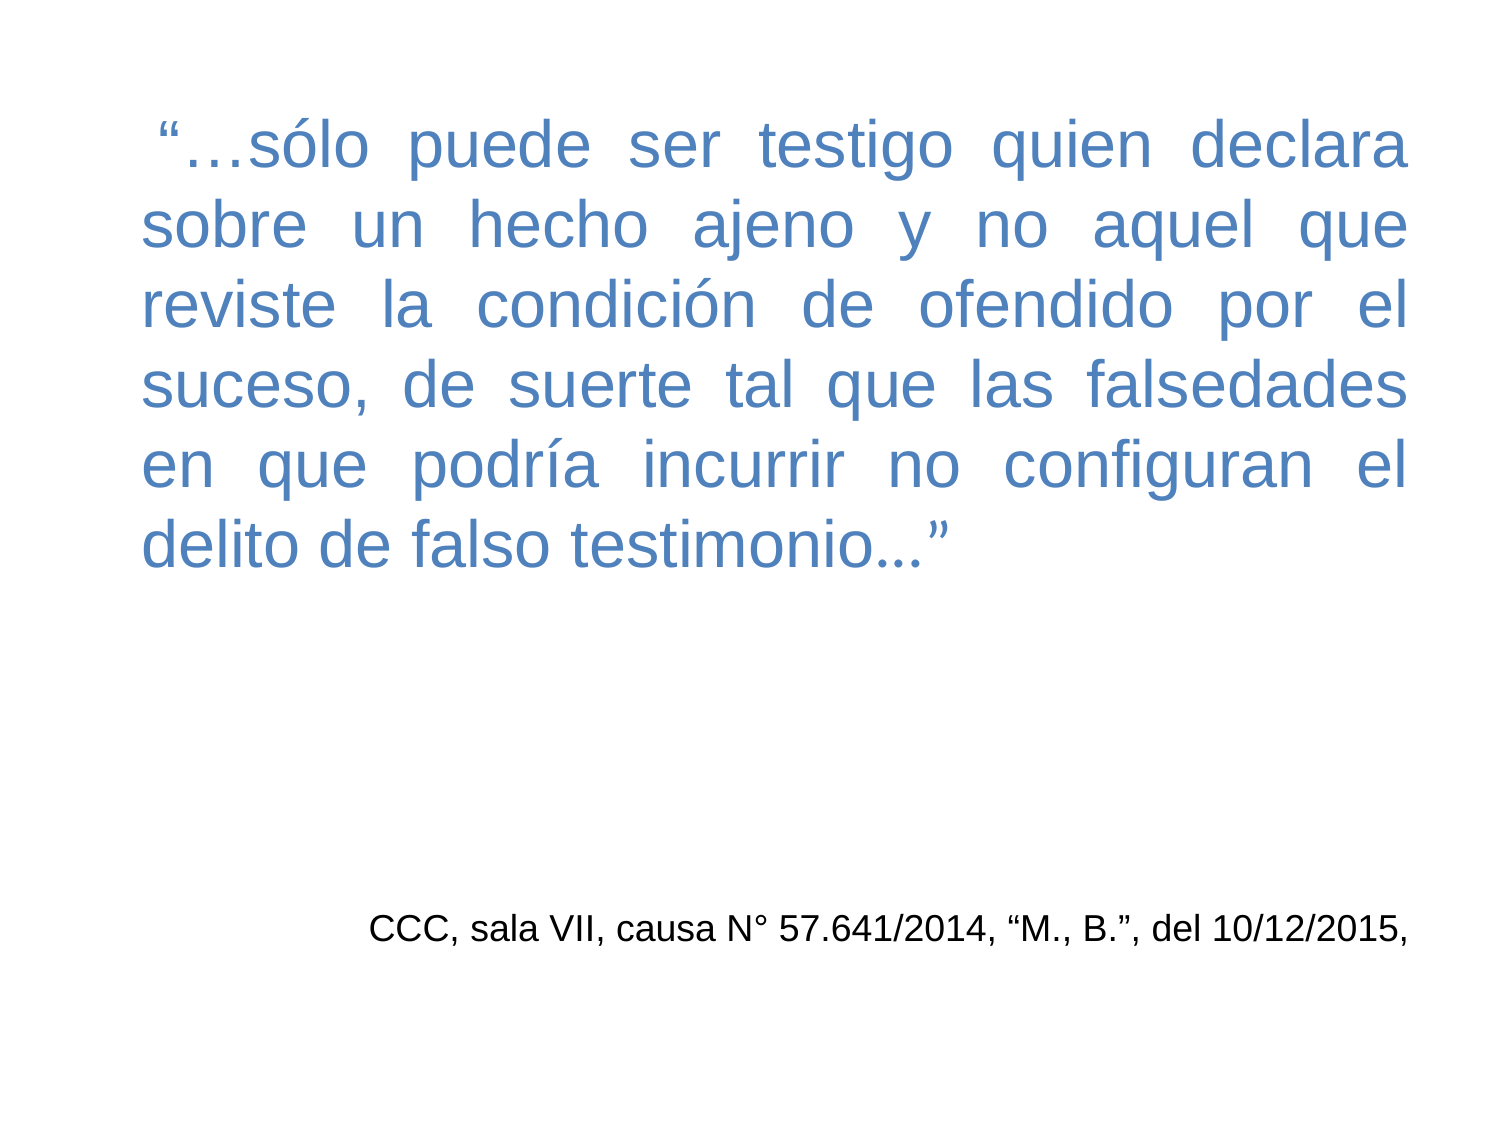

# “…sólo puede ser testigo quien declara sobre un hecho ajeno y no aquel que reviste la condición de ofendido por el suceso, de suerte tal que las falsedades en que podría incurrir no configuran el delito de falso testimonio...”
CCC, sala VII, causa N° 57.641/2014, “M., B.”, del 10/12/2015,